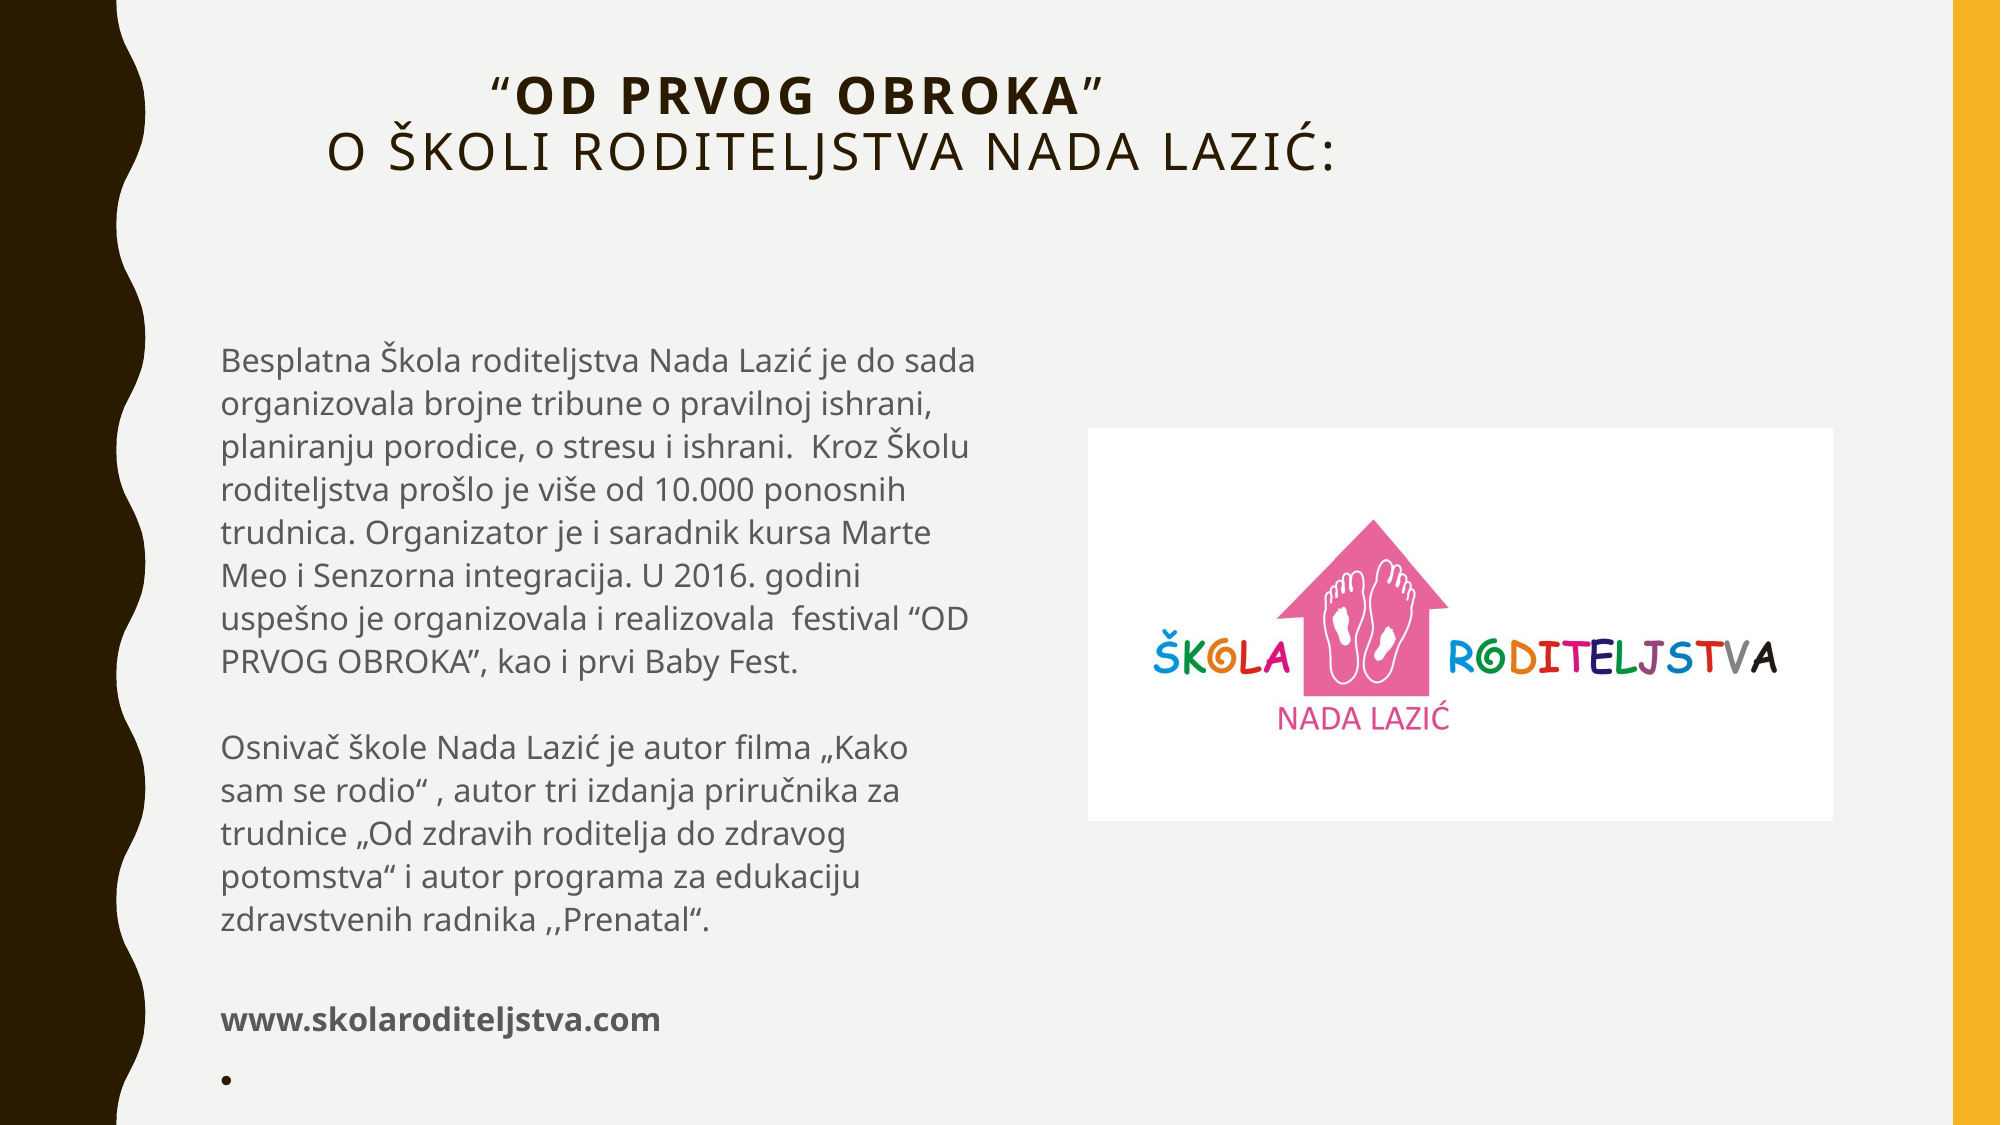

# “OD PRVOG OBROKA” O ŠKOLI RODITELJSTVA NADA LAZIĆ:
Besplatna Škola roditeljstva Nada Lazić je do sada organizovala brojne tribune o pravilnoj ishrani, planiranju porodice, o stresu i ishrani. Kroz Školu roditeljstva prošlo je više od 10.000 ponosnih trudnica. Organizator je i saradnik kursa Marte Meo i Senzorna integracija. U 2016. godini uspešno je organizovala i realizovala festival “OD PRVOG OBROKA”, kao i prvi Baby Fest.
Osnivač škole Nada Lazić je autor filma „Kako sam se rodio“ , autor tri izdanja priručnika za trudnice „Od zdravih roditelja do zdravog potomstva“ i autor programa za edukaciju zdravstvenih radnika ,,Prenatal“.
 www.skolaroditeljstva.com